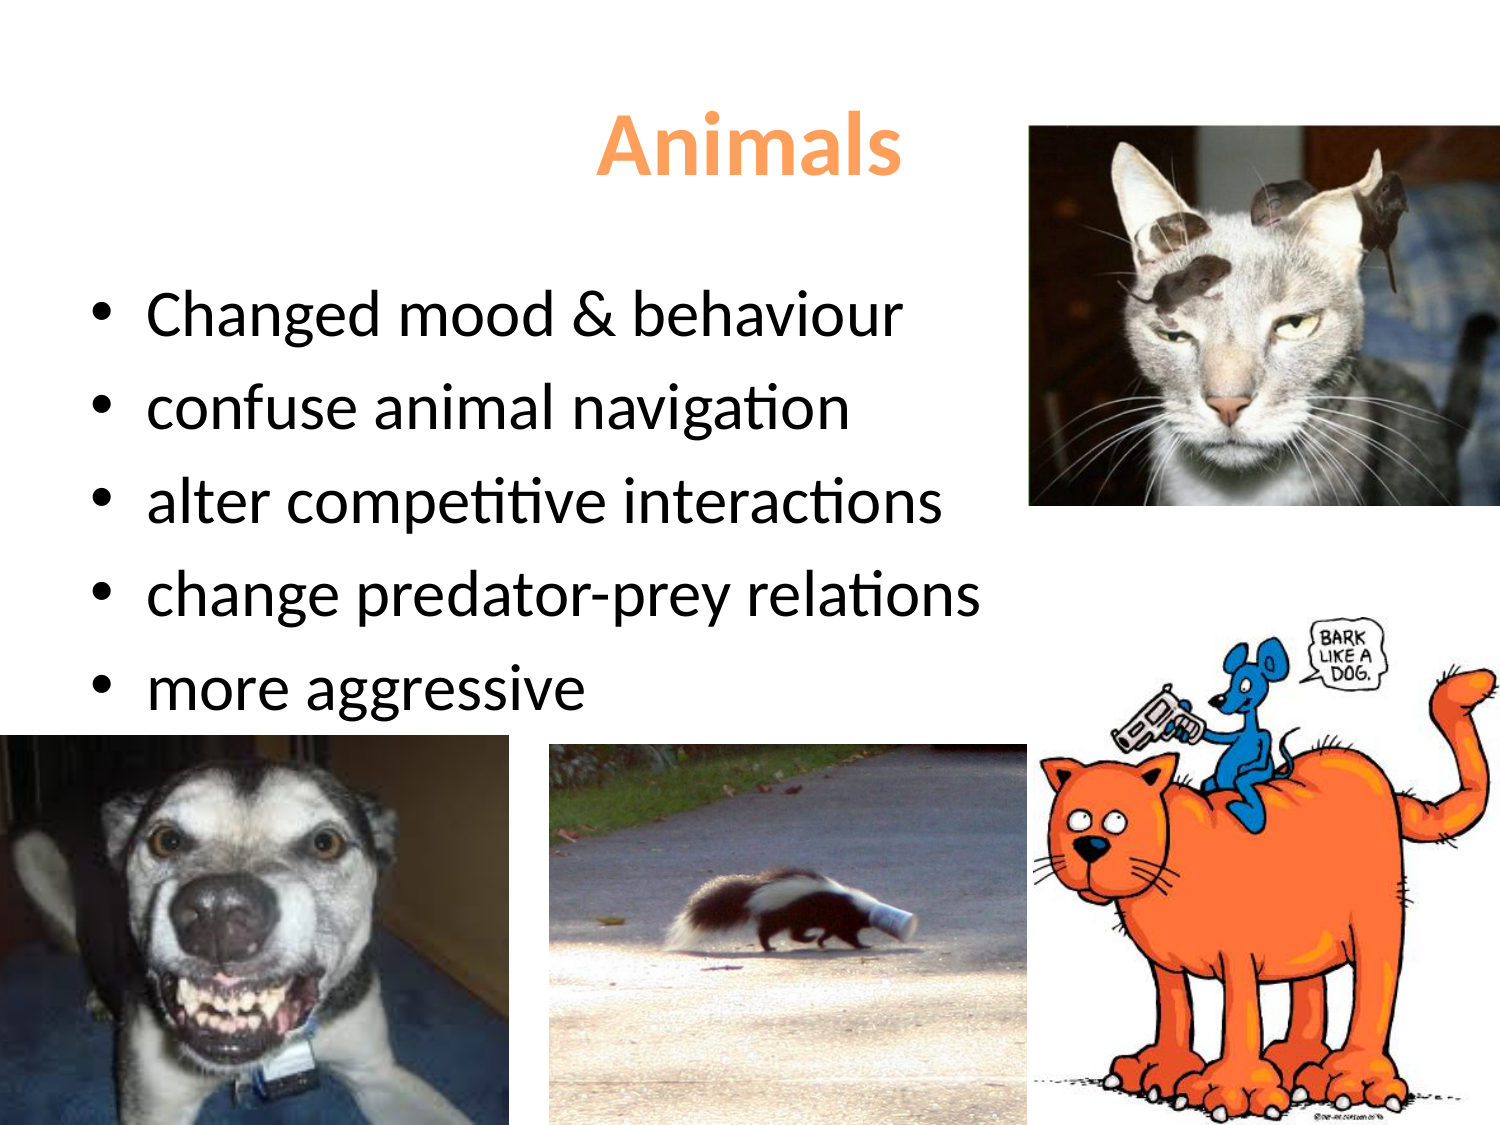

# Animals
Changed mood & behaviour
confuse animal navigation
alter competitive interactions
change predator-prey relations
more aggressive